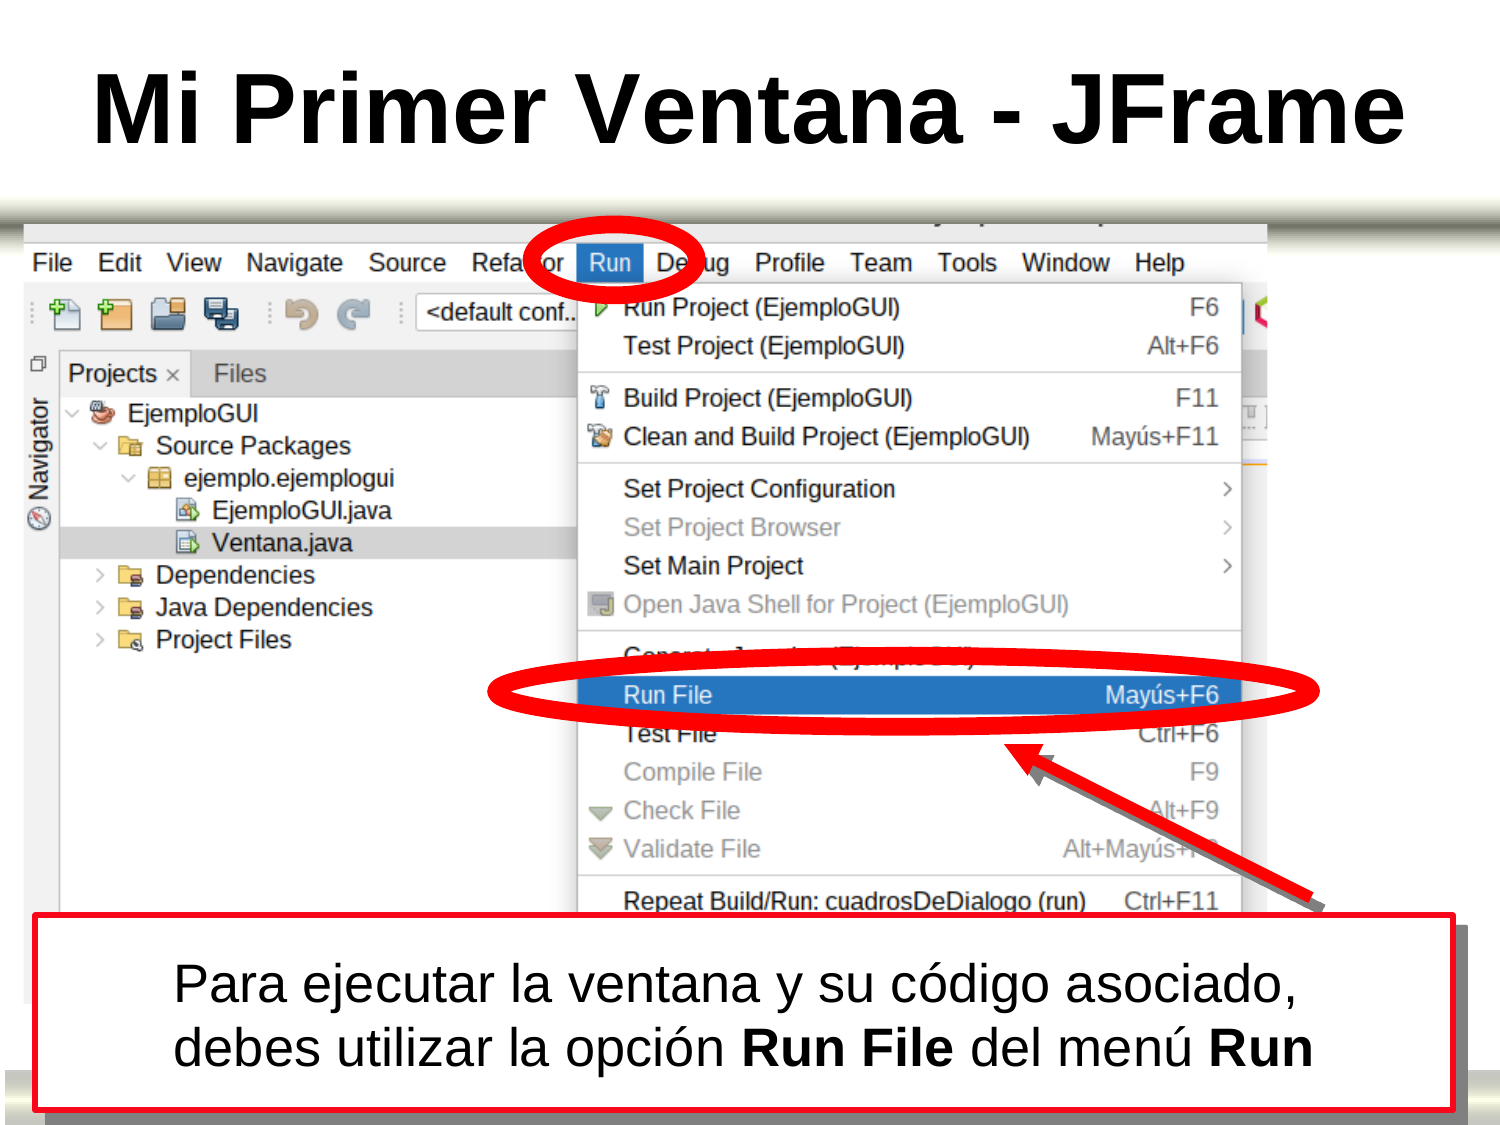

# Mi Primer Ventana - JFrame
Para ejecutar la ventana y su código asociado,
debes utilizar la opción Run File del menú Run